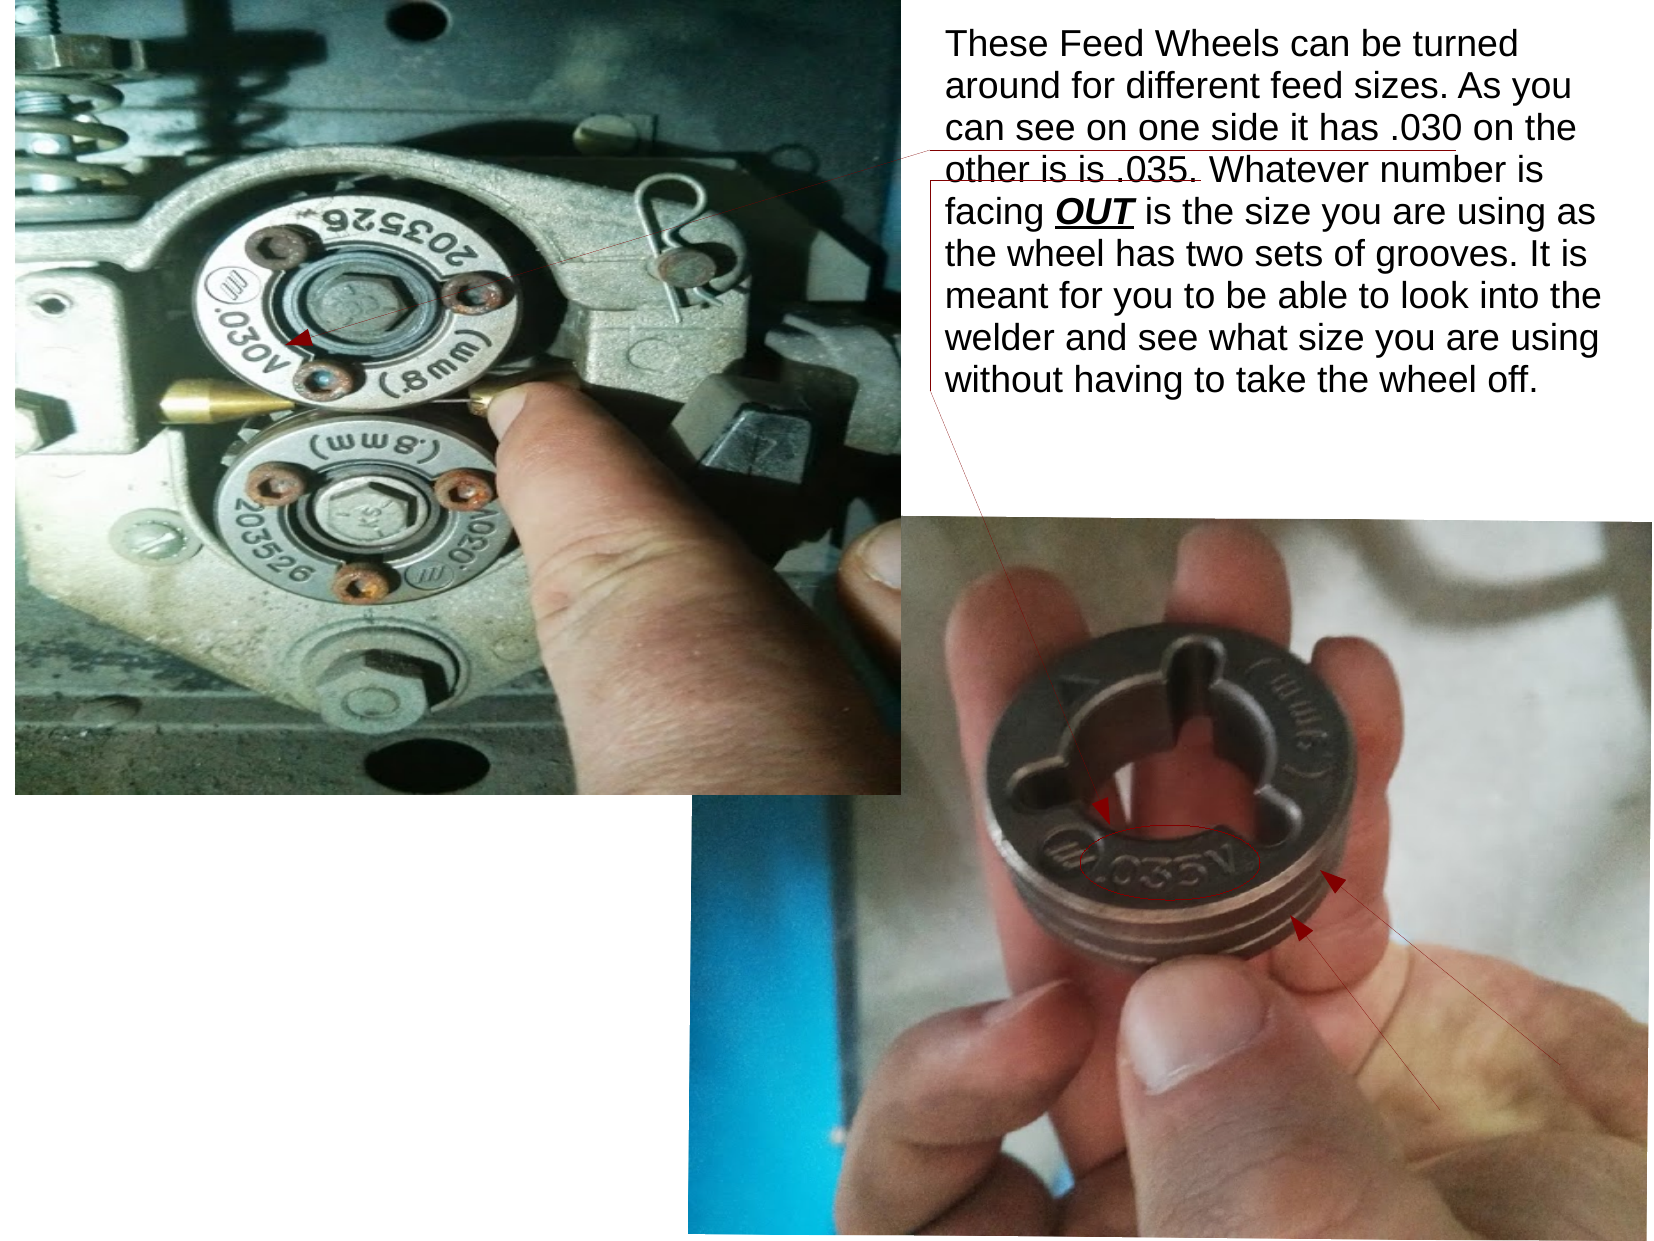

These Feed Wheels can be turned around for different feed sizes. As you can see on one side it has .030 on the other is is .035. Whatever number is facing OUT is the size you are using as the wheel has two sets of grooves. It is meant for you to be able to look into the welder and see what size you are using without having to take the wheel off.